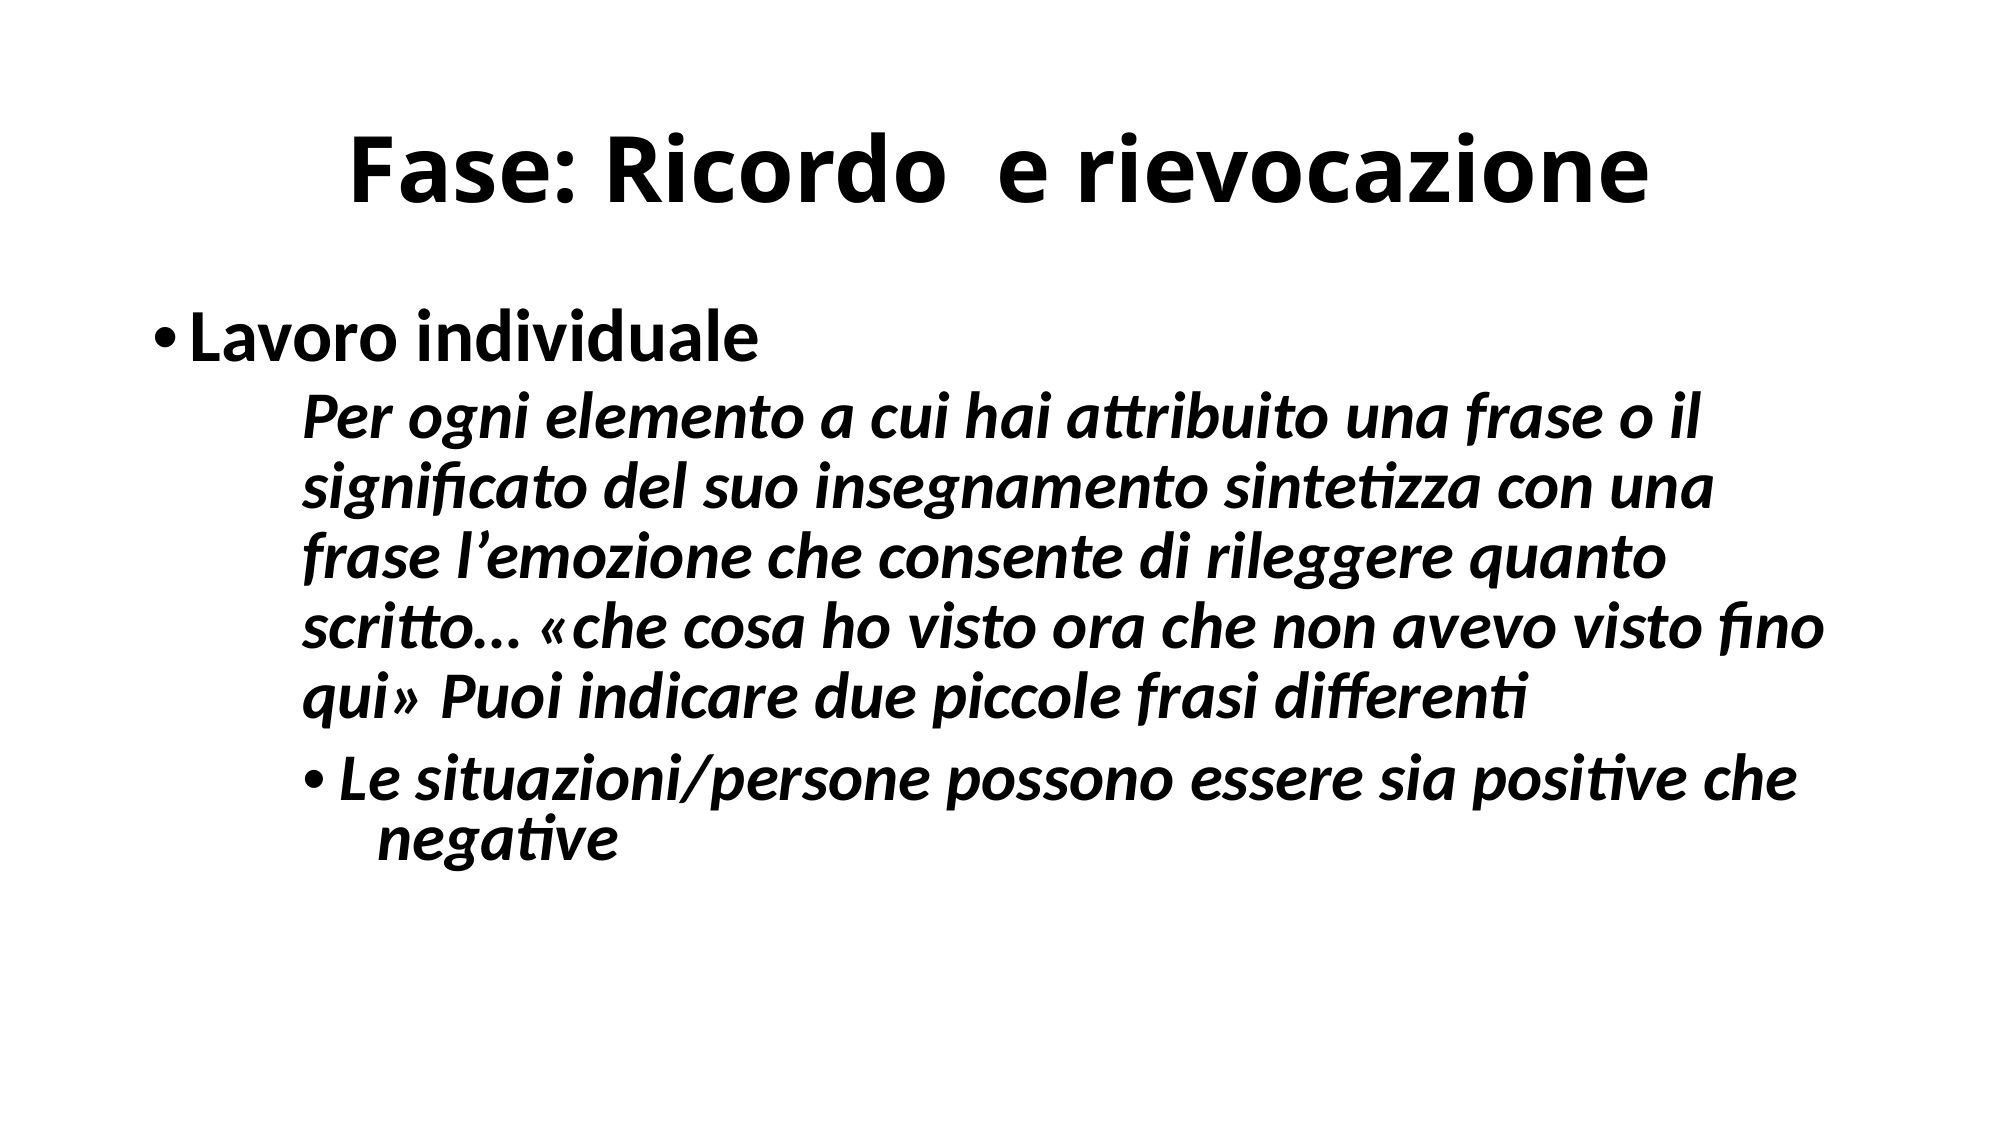

# Fase: Ricordo e rievocazione
Lavoro individuale
Per ogni elemento a cui hai attribuito una frase o il significato del suo insegnamento sintetizza con una frase l’emozione che consente di rileggere quanto scritto… «che cosa ho visto ora che non avevo visto fino qui» Puoi indicare due piccole frasi differenti
Le situazioni/persone possono essere sia positive che negative